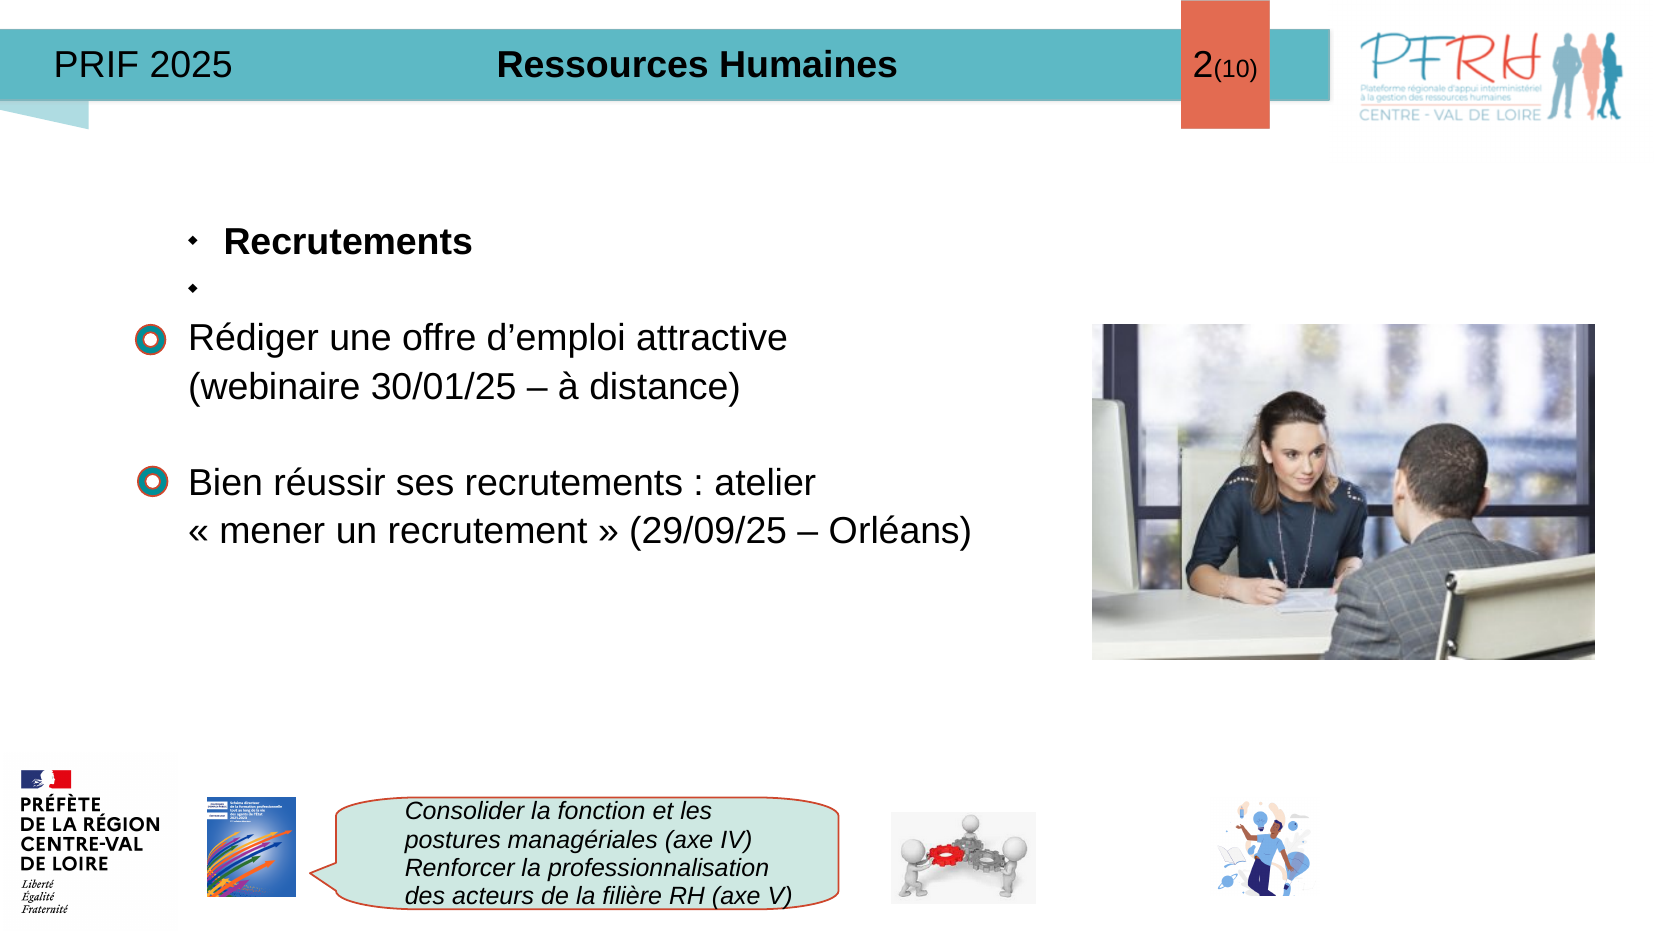

2(10)
PRIF 2025				Ressources Humaines
Recrutements
Rédiger une offre d’emploi attractive
(webinaire 30/01/25 – à distance)
Bien réussir ses recrutements : atelier
« mener un recrutement » (29/09/25 – Orléans)
Consolider la fonction et les postures managériales (axe IV)
Renforcer la professionnalisation des acteurs de la filière RH (axe V)